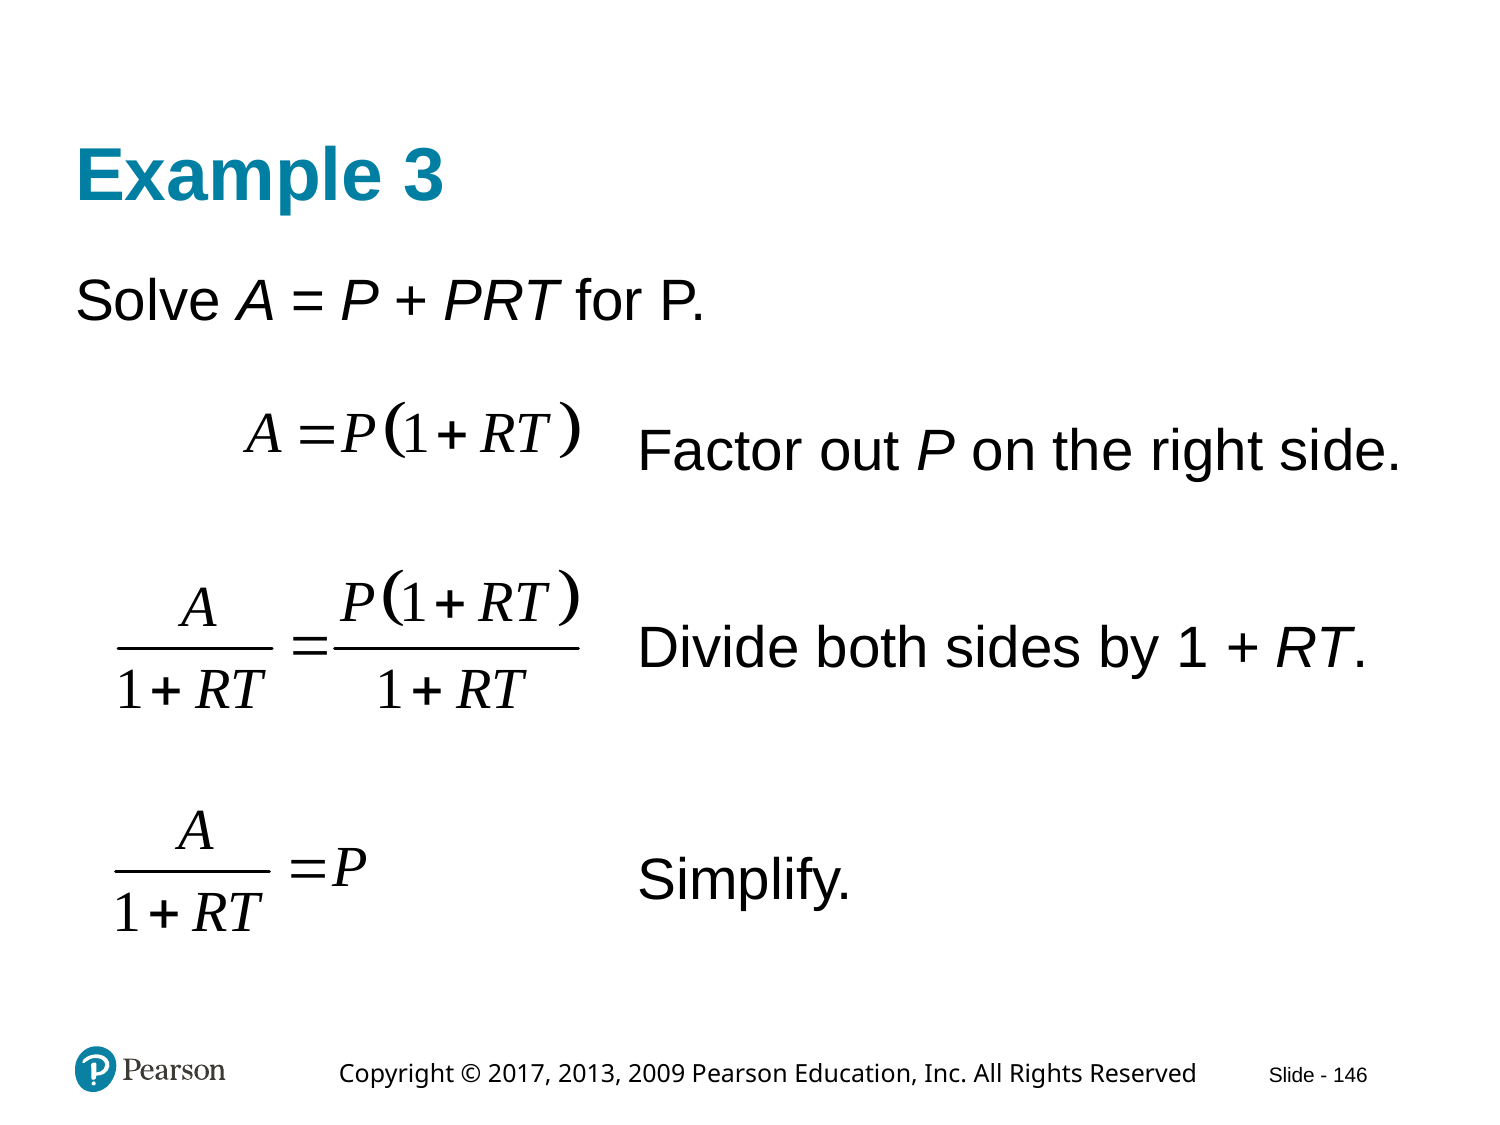

# Example 3
Solve A = P + PRT for P.
Factor out P on the right side.
Divide both sides by 1 + RT.
Simplify.